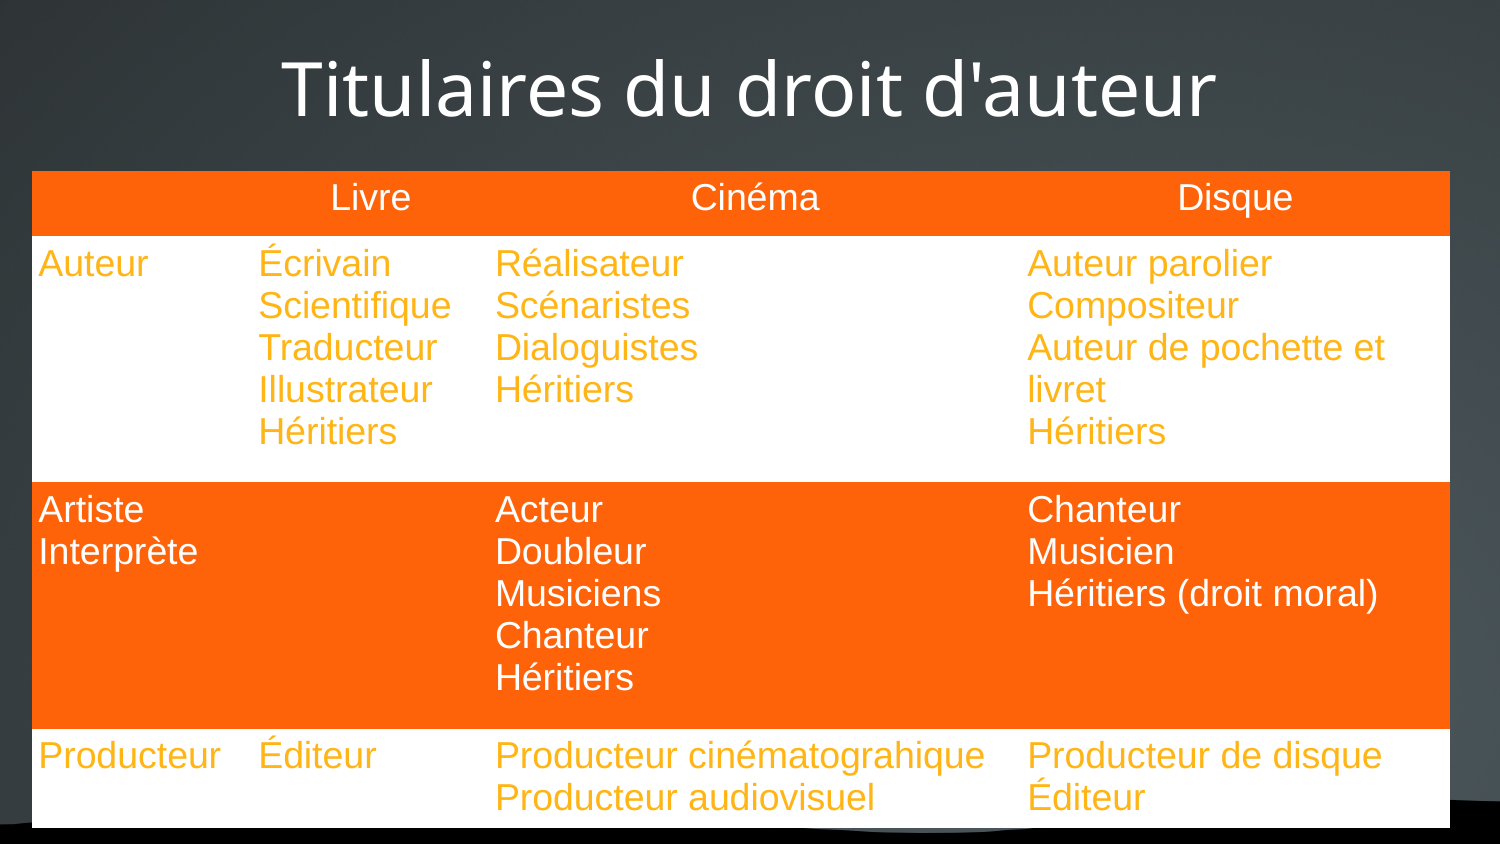

Titulaires du droit d'auteur
| | Livre | Cinéma | Disque |
| --- | --- | --- | --- |
| Auteur | Écrivain Scientifique Traducteur Illustrateur Héritiers | Réalisateur Scénaristes Dialoguistes Héritiers | Auteur parolier Compositeur Auteur de pochette et livret Héritiers |
| Artiste Interprète | | Acteur Doubleur Musiciens Chanteur Héritiers | Chanteur Musicien Héritiers (droit moral) |
| Producteur | Éditeur | Producteur cinématograhique Producteur audiovisuel | Producteur de disque Éditeur |